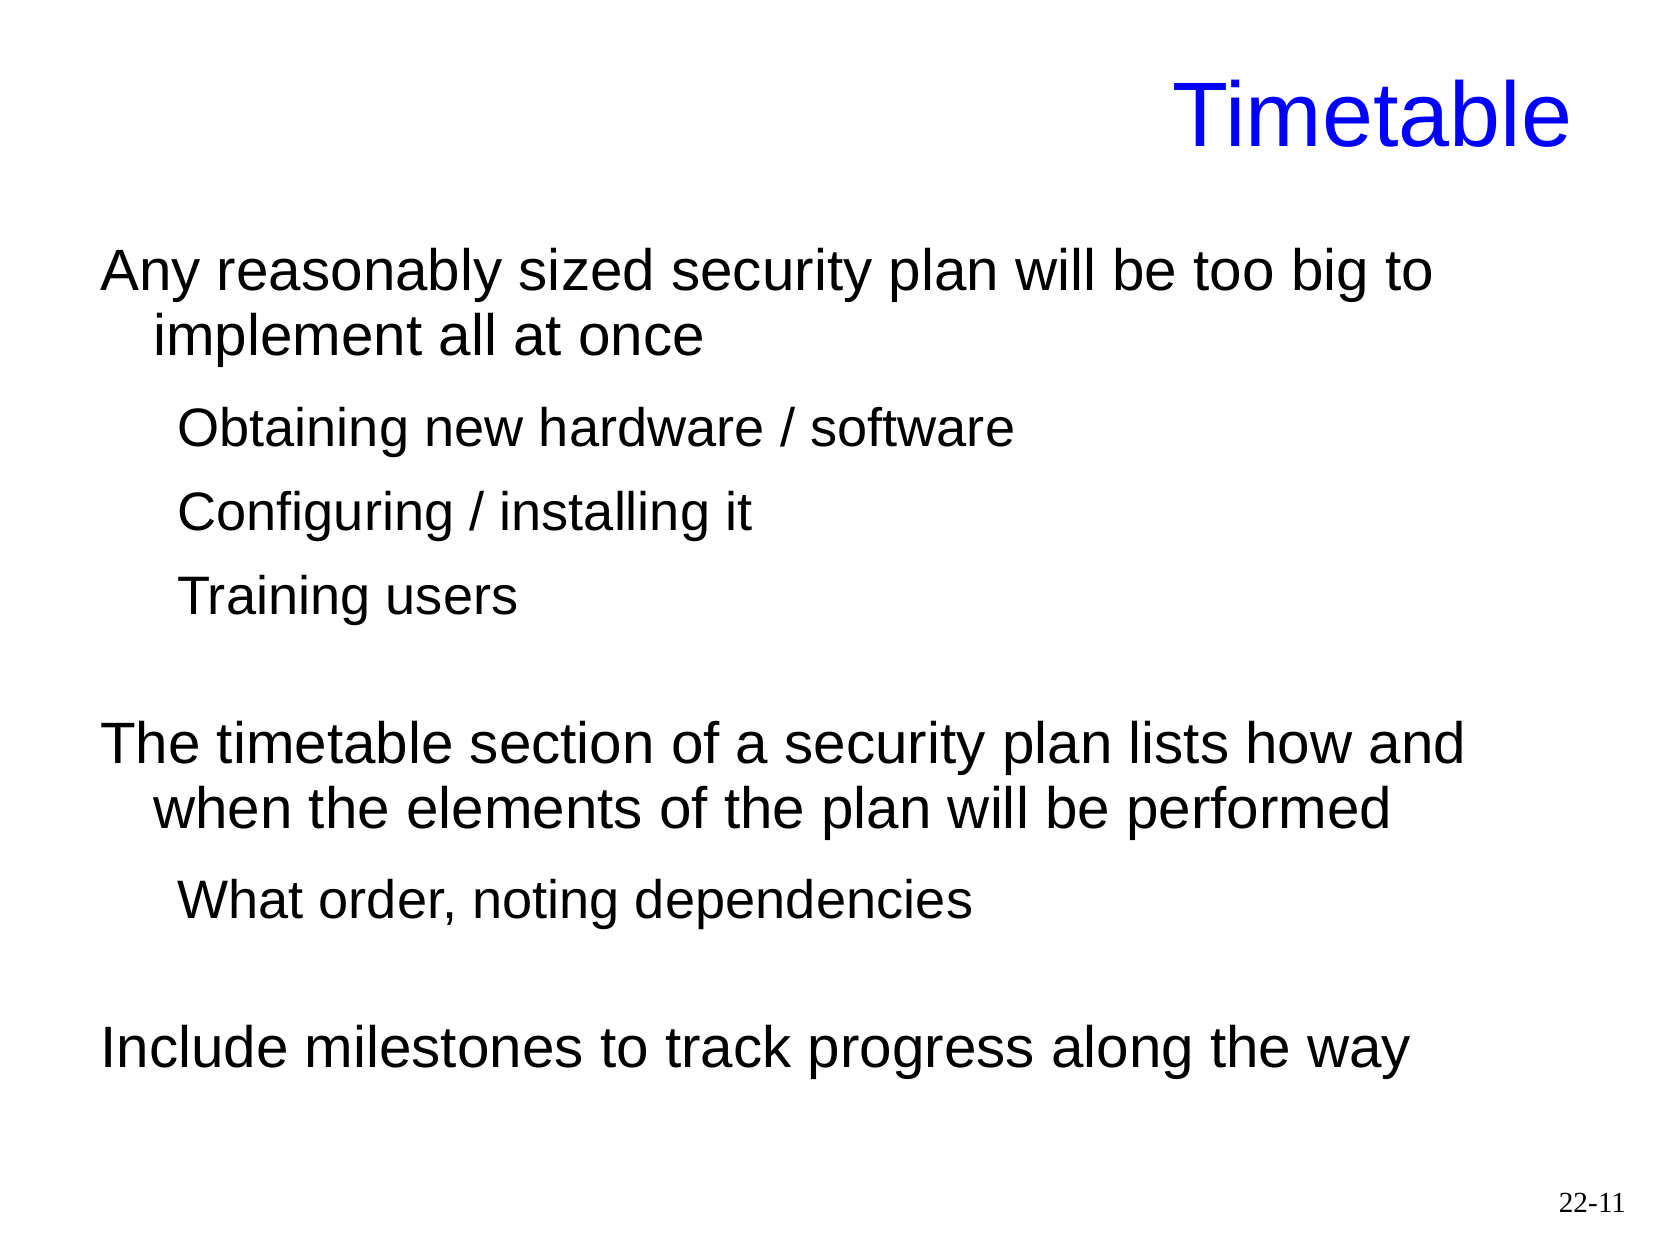

# Timetable
Any reasonably sized security plan will be too big to implement all at once
Obtaining new hardware / software
Configuring / installing it
Training users
The timetable section of a security plan lists how and when the elements of the plan will be performed
What order, noting dependencies
Include milestones to track progress along the way